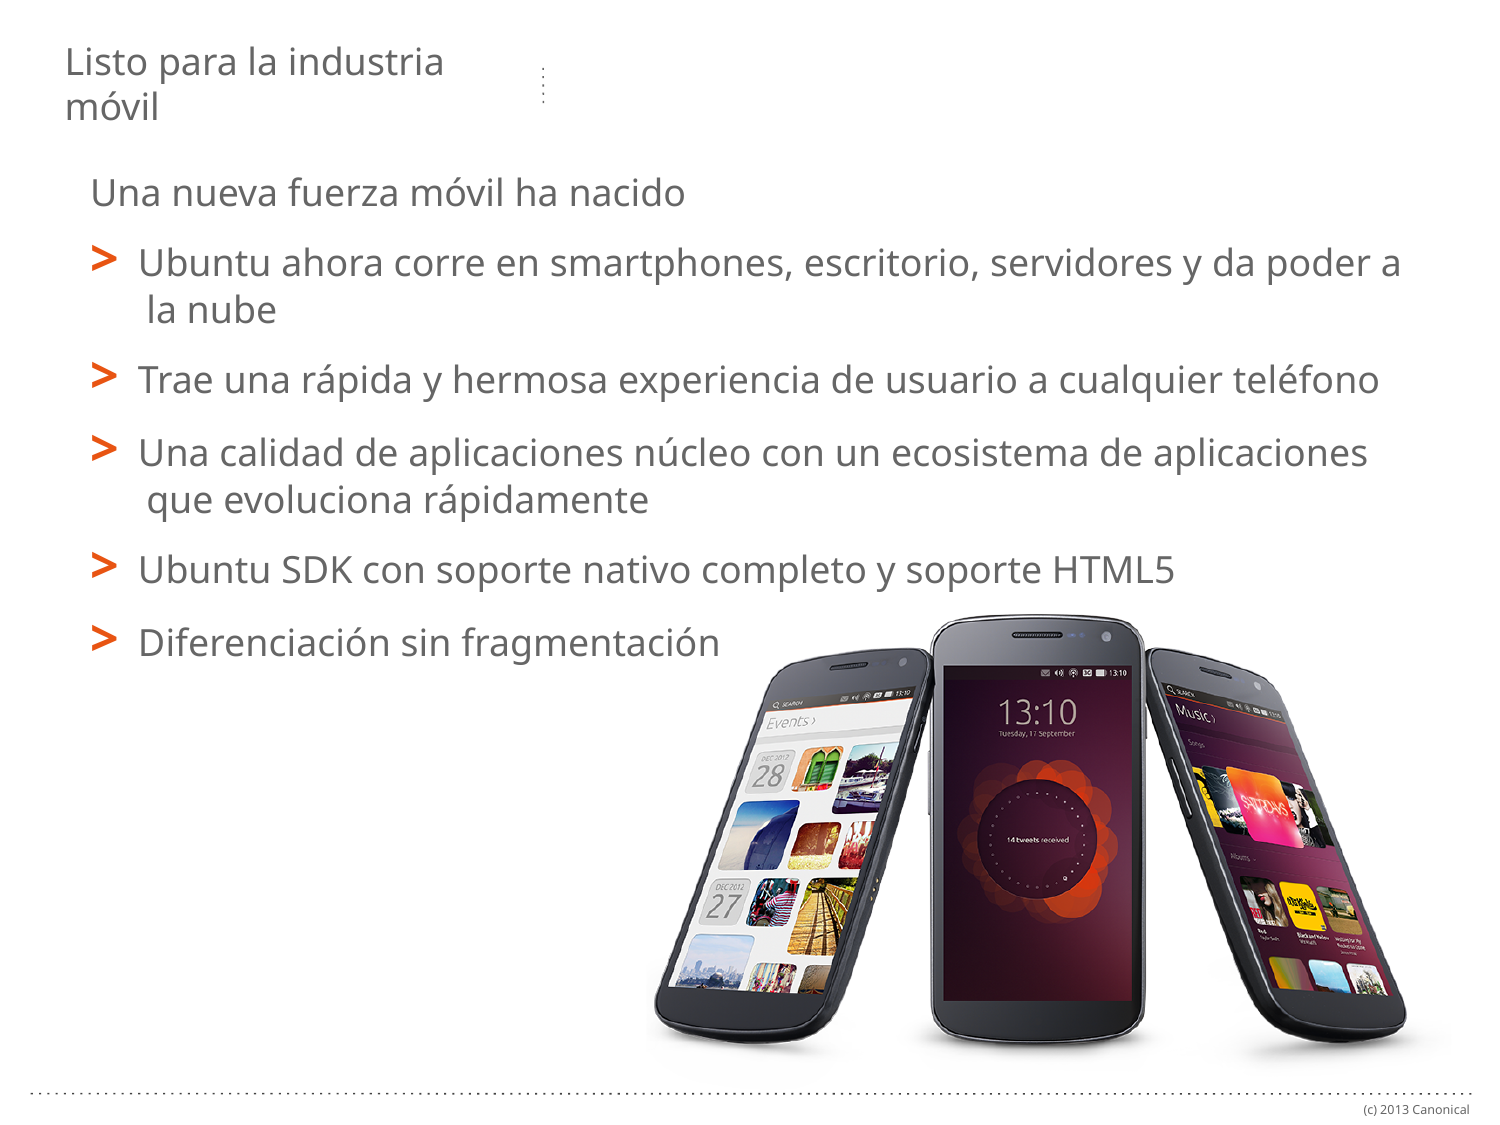

Listo para la industria móvil
# Una nueva fuerza móvil ha nacido
> Ubuntu ahora corre en smartphones, escritorio, servidores y da poder a la nube
> Trae una rápida y hermosa experiencia de usuario a cualquier teléfono
> Una calidad de aplicaciones núcleo con un ecosistema de aplicaciones que evoluciona rápidamente
> Ubuntu SDK con soporte nativo completo y soporte HTML5
> Diferenciación sin fragmentación
(c) 2013 Canonical